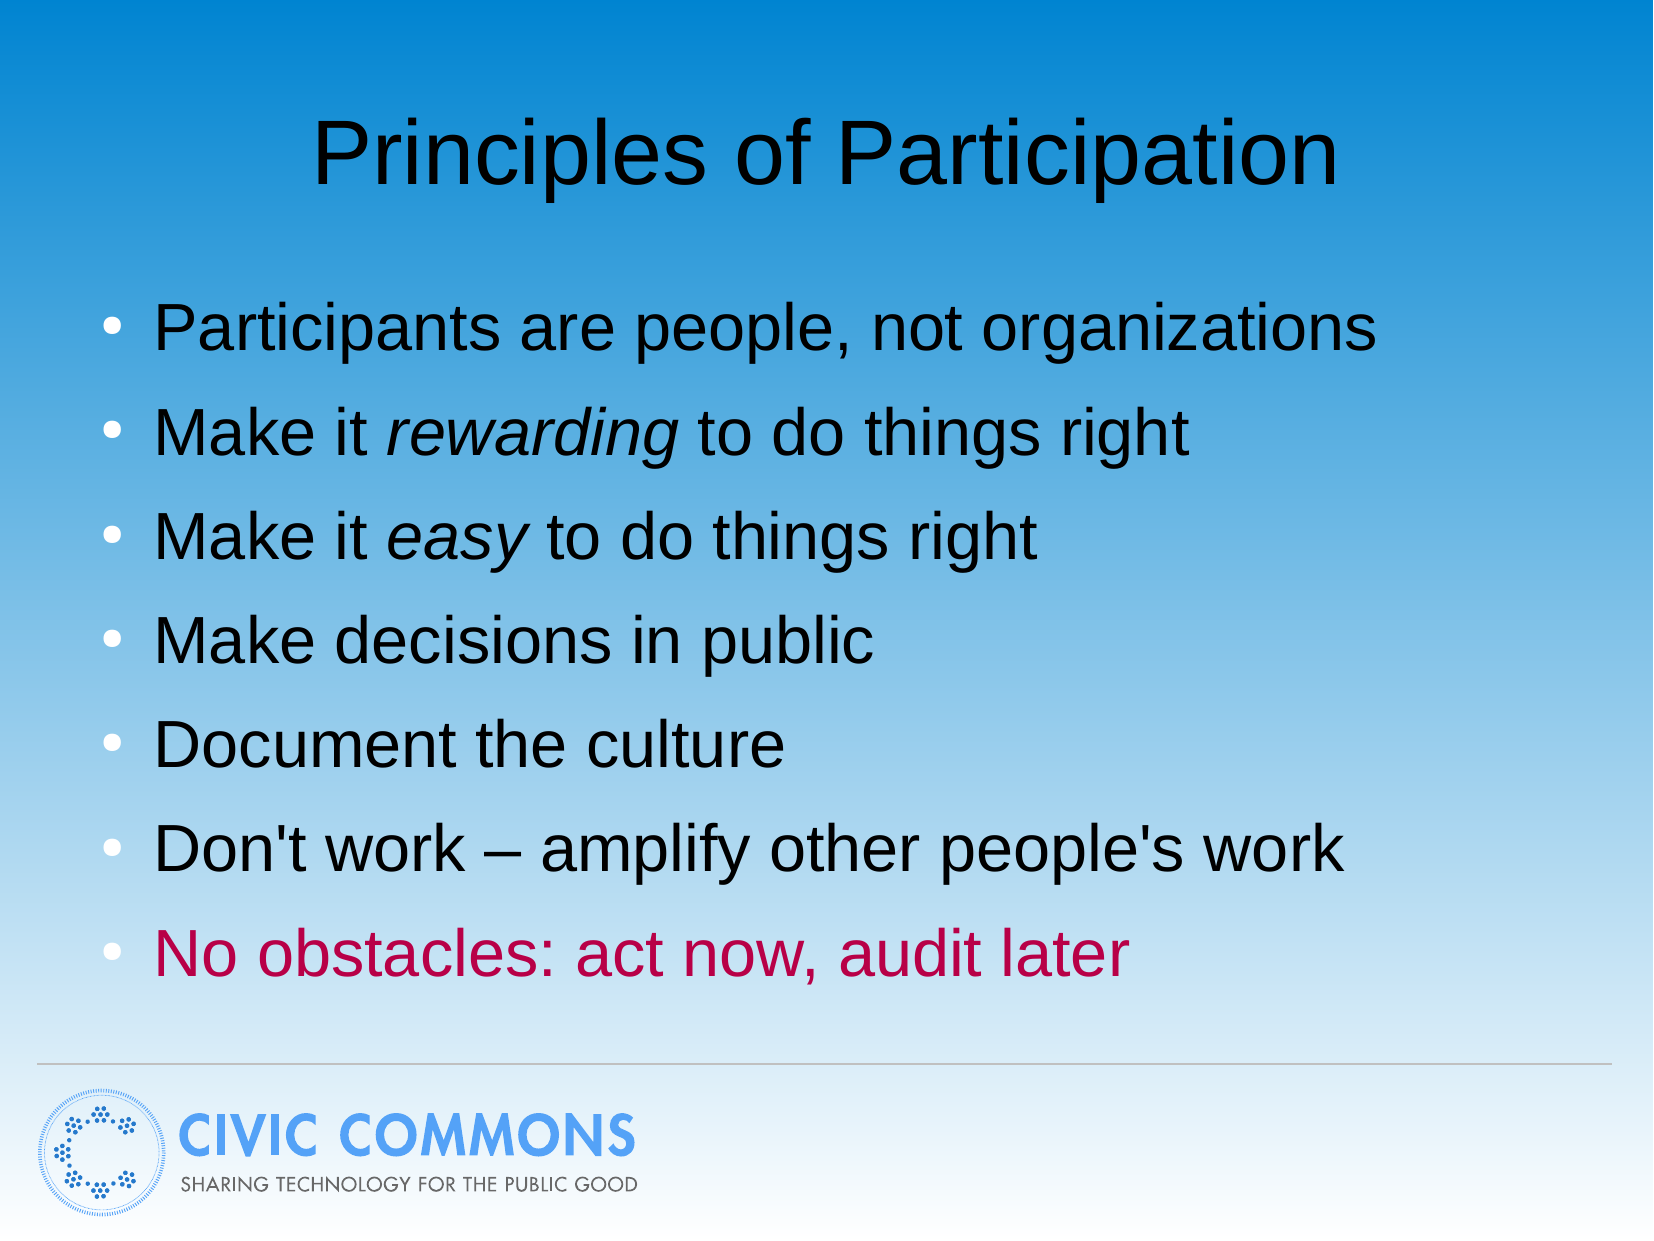

# Principles of Participation
Participants are people, not organizations
Make it rewarding to do things right
Make it easy to do things right
Make decisions in public
Document the culture
Don't work – amplify other people's work
No obstacles: act now, audit later